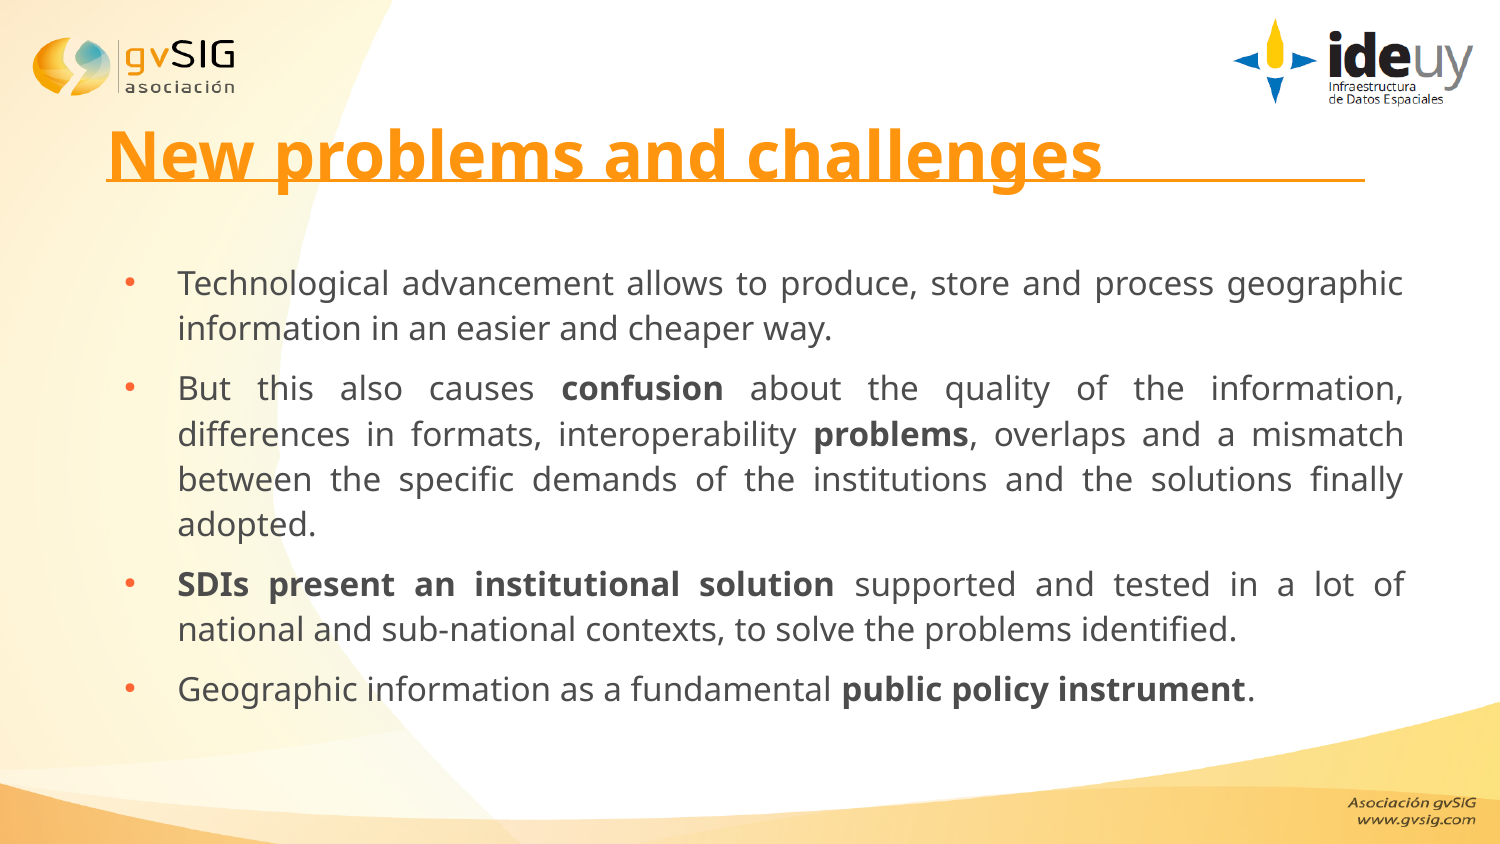

# New problems and challenges
Technological advancement allows to produce, store and process geographic information in an easier and cheaper way.
But this also causes confusion about the quality of the information, differences in formats, interoperability problems, overlaps and a mismatch between the specific demands of the institutions and the solutions finally adopted.
SDIs present an institutional solution supported and tested in a lot of national and sub-national contexts, to solve the problems identified.
Geographic information as a fundamental public policy instrument.